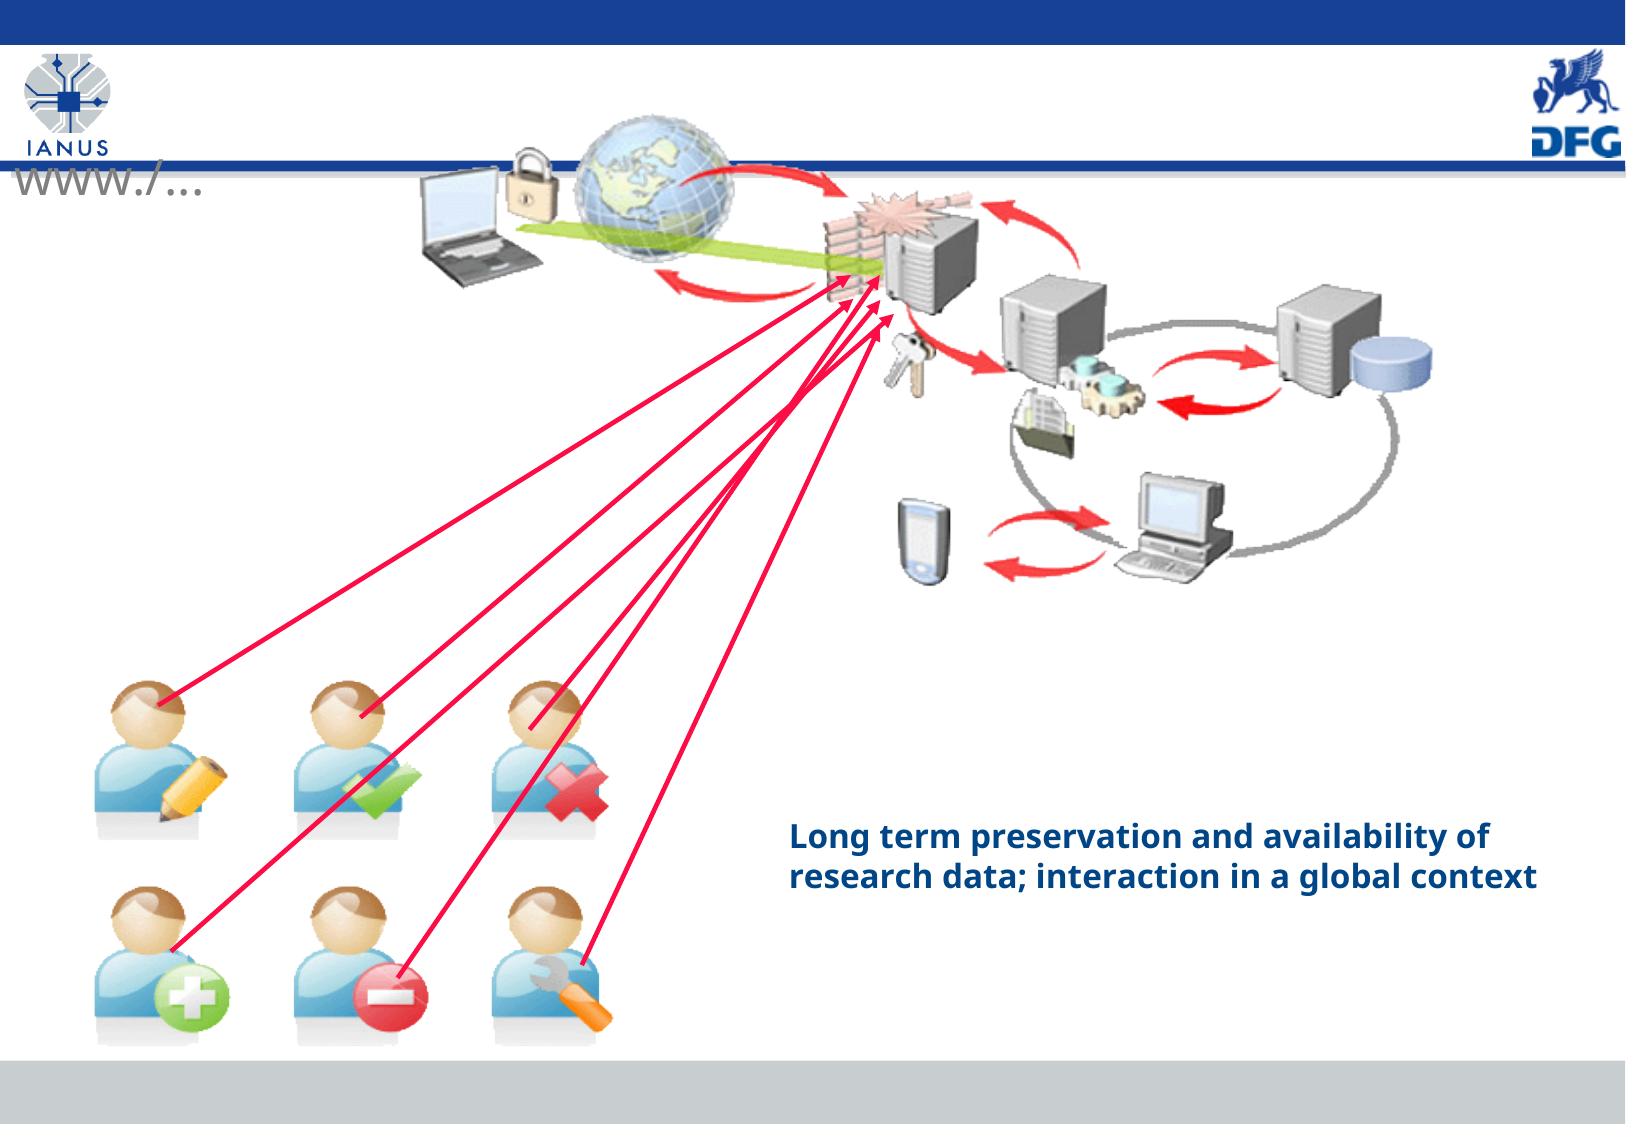

www./...
Long term preservation and availability of research data; interaction in a global context